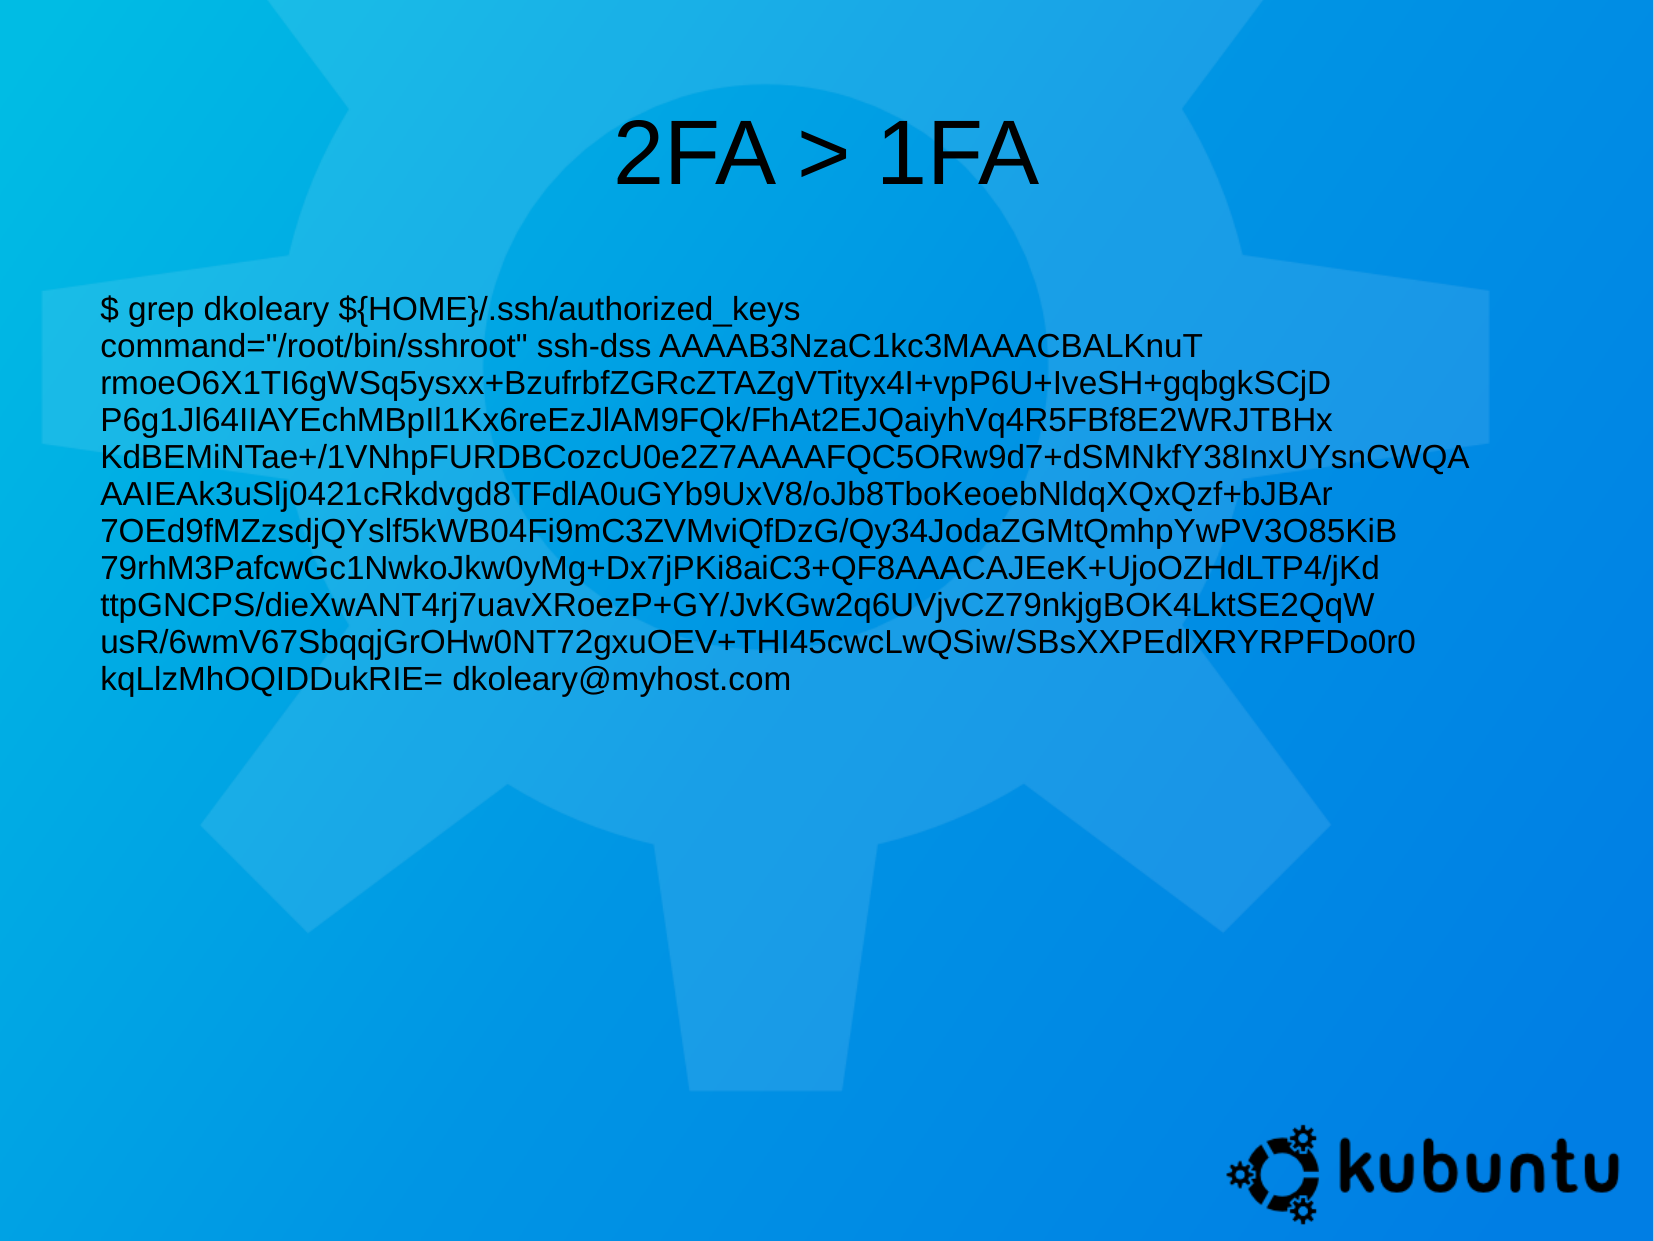

# 2FA > 1FA
$ grep dkoleary ${HOME}/.ssh/authorized_keys
command="/root/bin/sshroot" ssh-dss AAAAB3NzaC1kc3MAAACBALKnuT
rmoeO6X1TI6gWSq5ysxx+BzufrbfZGRcZTAZgVTityx4I+vpP6U+IveSH+gqbgkSCjD
P6g1Jl64IIAYEchMBpIl1Kx6reEzJlAM9FQk/FhAt2EJQaiyhVq4R5FBf8E2WRJTBHx
KdBEMiNTae+/1VNhpFURDBCozcU0e2Z7AAAAFQC5ORw9d7+dSMNkfY38InxUYsnCWQA
AAIEAk3uSlj0421cRkdvgd8TFdlA0uGYb9UxV8/oJb8TboKeoebNldqXQxQzf+bJBAr
7OEd9fMZzsdjQYslf5kWB04Fi9mC3ZVMviQfDzG/Qy34JodaZGMtQmhpYwPV3O85KiB
79rhM3PafcwGc1NwkoJkw0yMg+Dx7jPKi8aiC3+QF8AAACAJEeK+UjoOZHdLTP4/jKd
ttpGNCPS/dieXwANT4rj7uavXRoezP+GY/JvKGw2q6UVjvCZ79nkjgBOK4LktSE2QqW
usR/6wmV67SbqqjGrOHw0NT72gxuOEV+THI45cwcLwQSiw/SBsXXPEdlXRYRPFDo0r0
kqLlzMhOQIDDukRIE= dkoleary@myhost.com